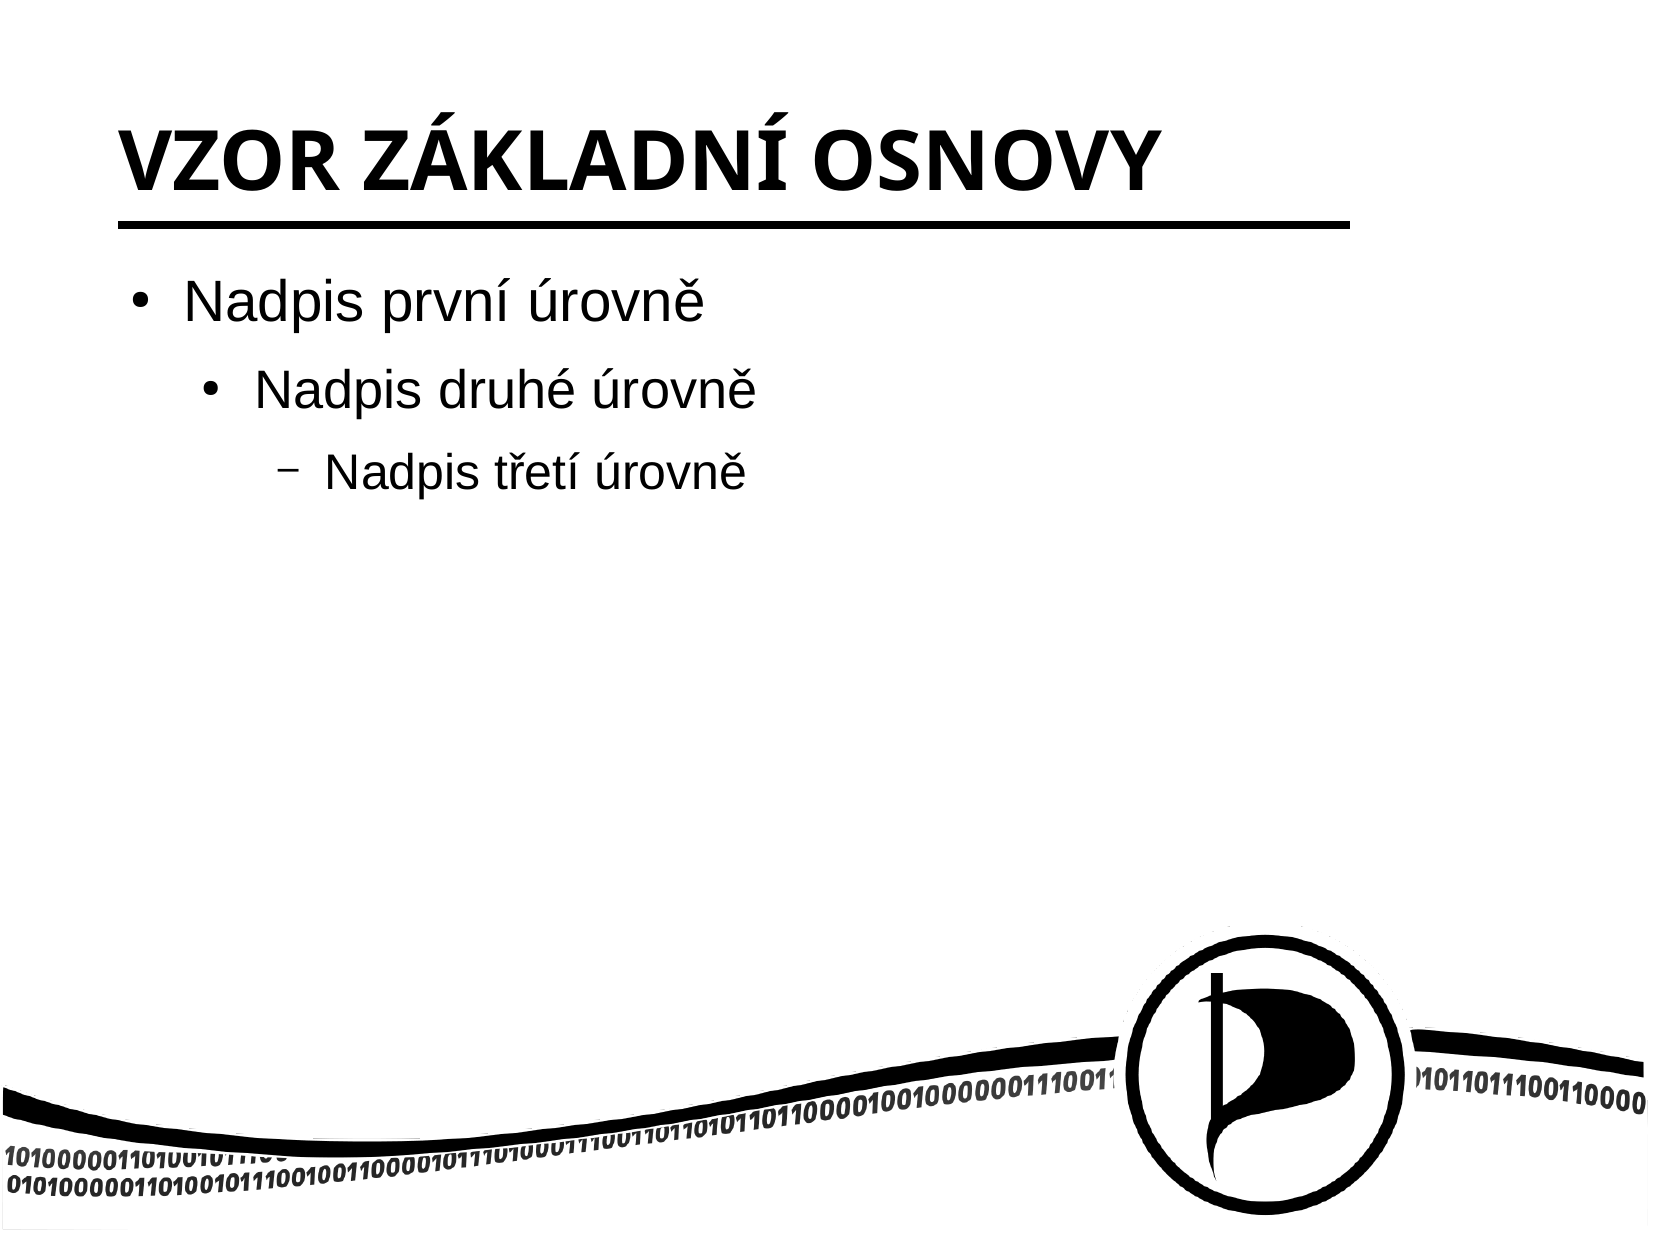

# VZOR ZÁKLADNÍ OSNOVY
Nadpis první úrovně
Nadpis druhé úrovně
Nadpis třetí úrovně